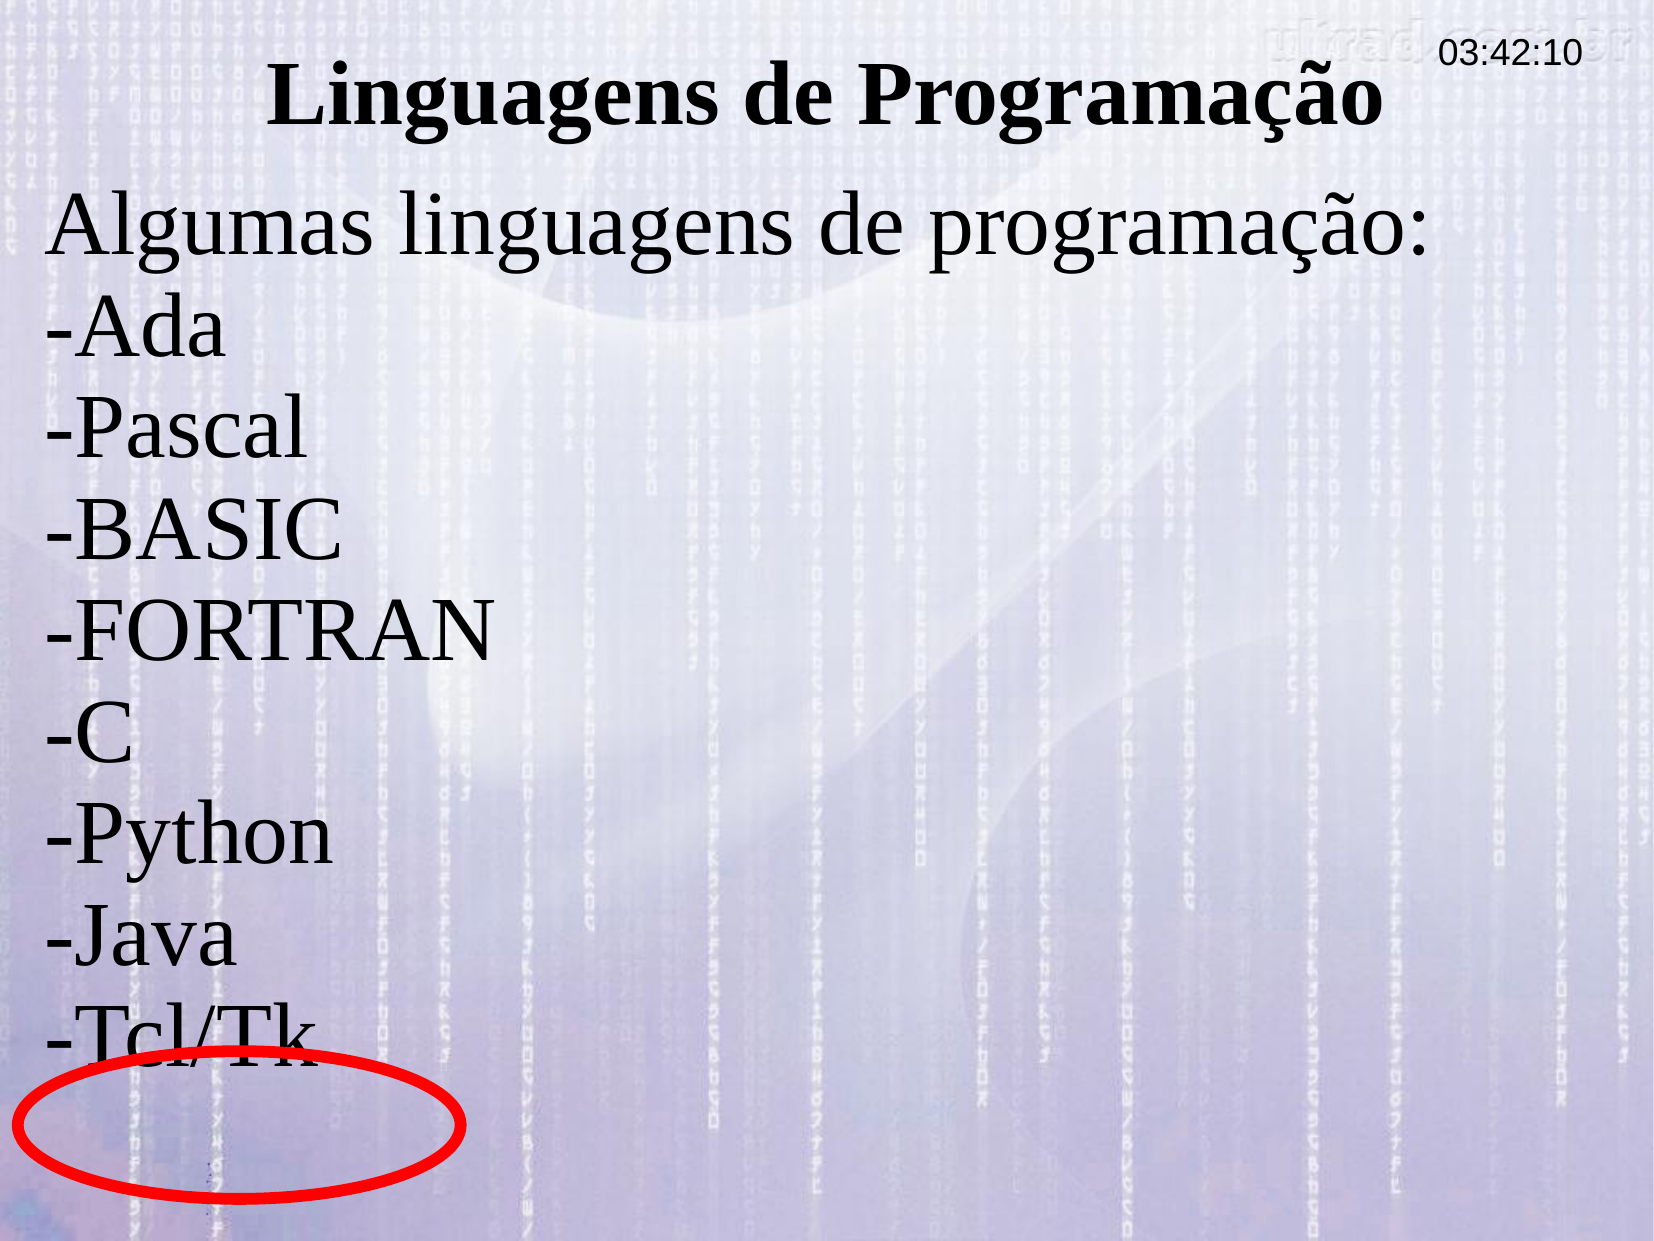

02:23:20
Linguagens de Programação
Algumas linguagens de programação:
-Ada
-Pascal
-BASIC
-FORTRAN
-C
-Python
-Java
-Tcl/Tk